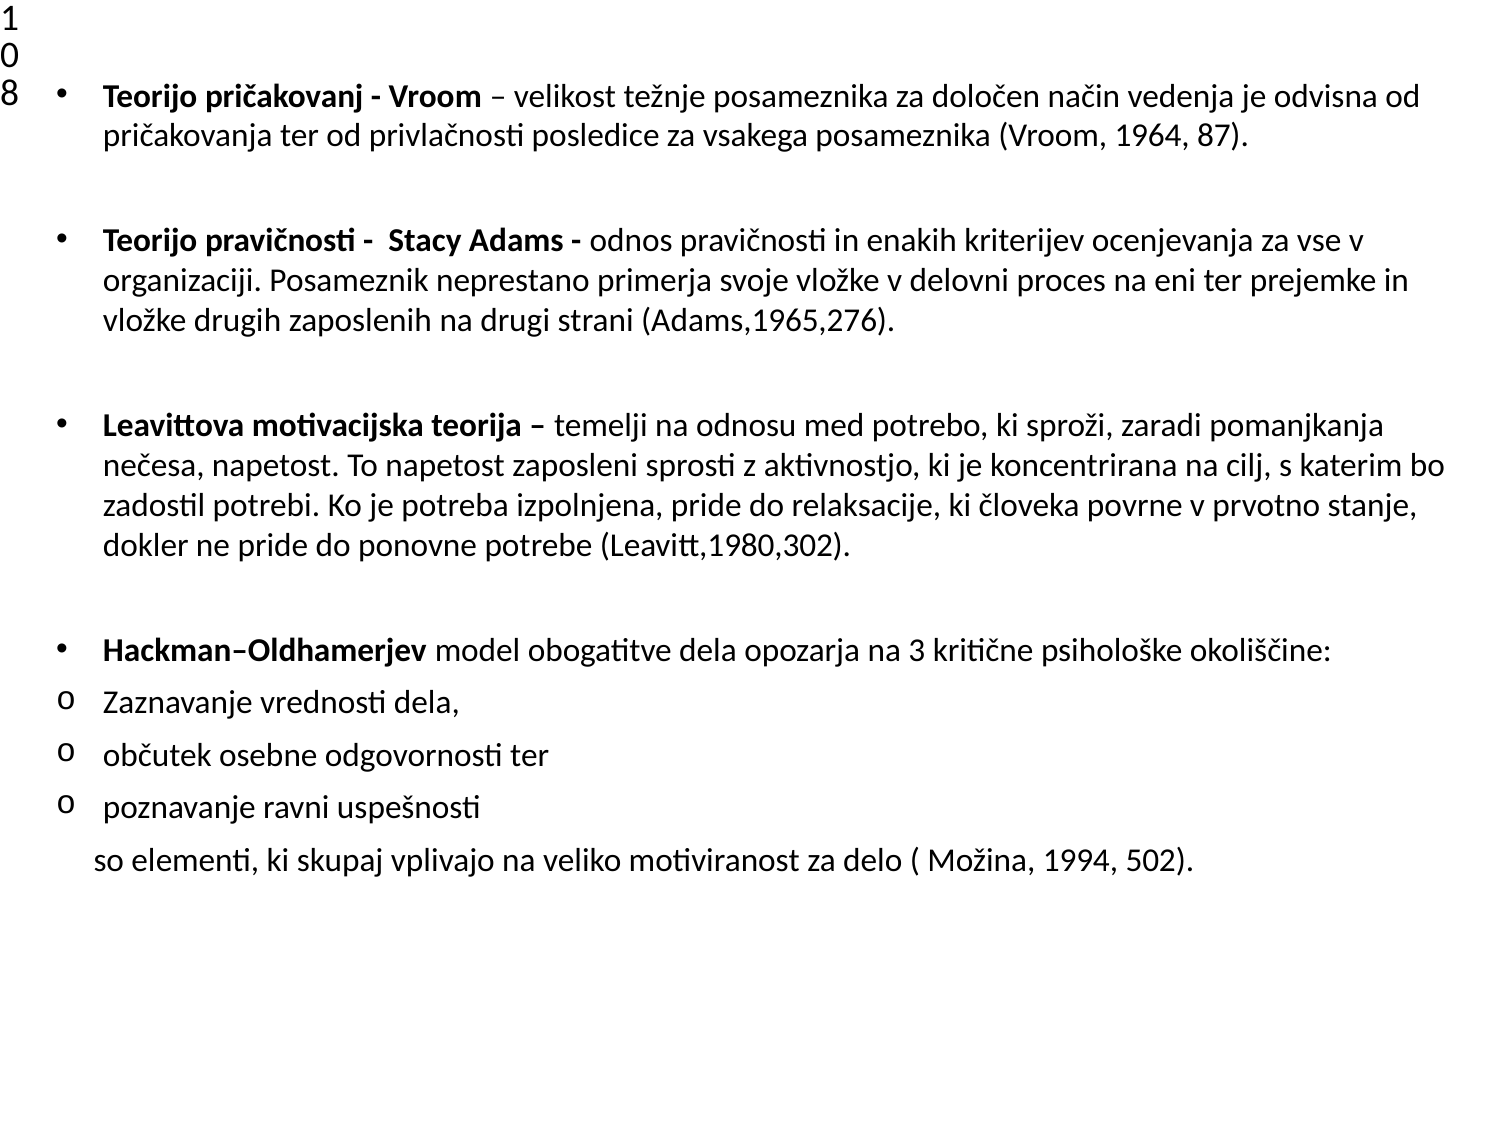

Teorijo pričakovanj - Vroom – velikost težnje posameznika za določen način vedenja je odvisna od pričakovanja ter od privlačnosti posledice za vsakega posameznika (Vroom, 1964, 87).
Teorijo pravičnosti - Stacy Adams - odnos pravičnosti in enakih kriterijev ocenjevanja za vse v organizaciji. Posameznik neprestano primerja svoje vložke v delovni proces na eni ter prejemke in vložke drugih zaposlenih na drugi strani (Adams,1965,276).
Leavittova motivacijska teorija – temelji na odnosu med potrebo, ki sproži, zaradi pomanjkanja nečesa, napetost. To napetost zaposleni sprosti z aktivnostjo, ki je koncentrirana na cilj, s katerim bo zadostil potrebi. Ko je potreba izpolnjena, pride do relaksacije, ki človeka povrne v prvotno stanje, dokler ne pride do ponovne potrebe (Leavitt,1980,302).
Hackman–Oldhamerjev model obogatitve dela opozarja na 3 kritične psihološke okoliščine:
Zaznavanje vrednosti dela,
občutek osebne odgovornosti ter
poznavanje ravni uspešnosti
 so elementi, ki skupaj vplivajo na veliko motiviranost za delo ( Možina, 1994, 502).